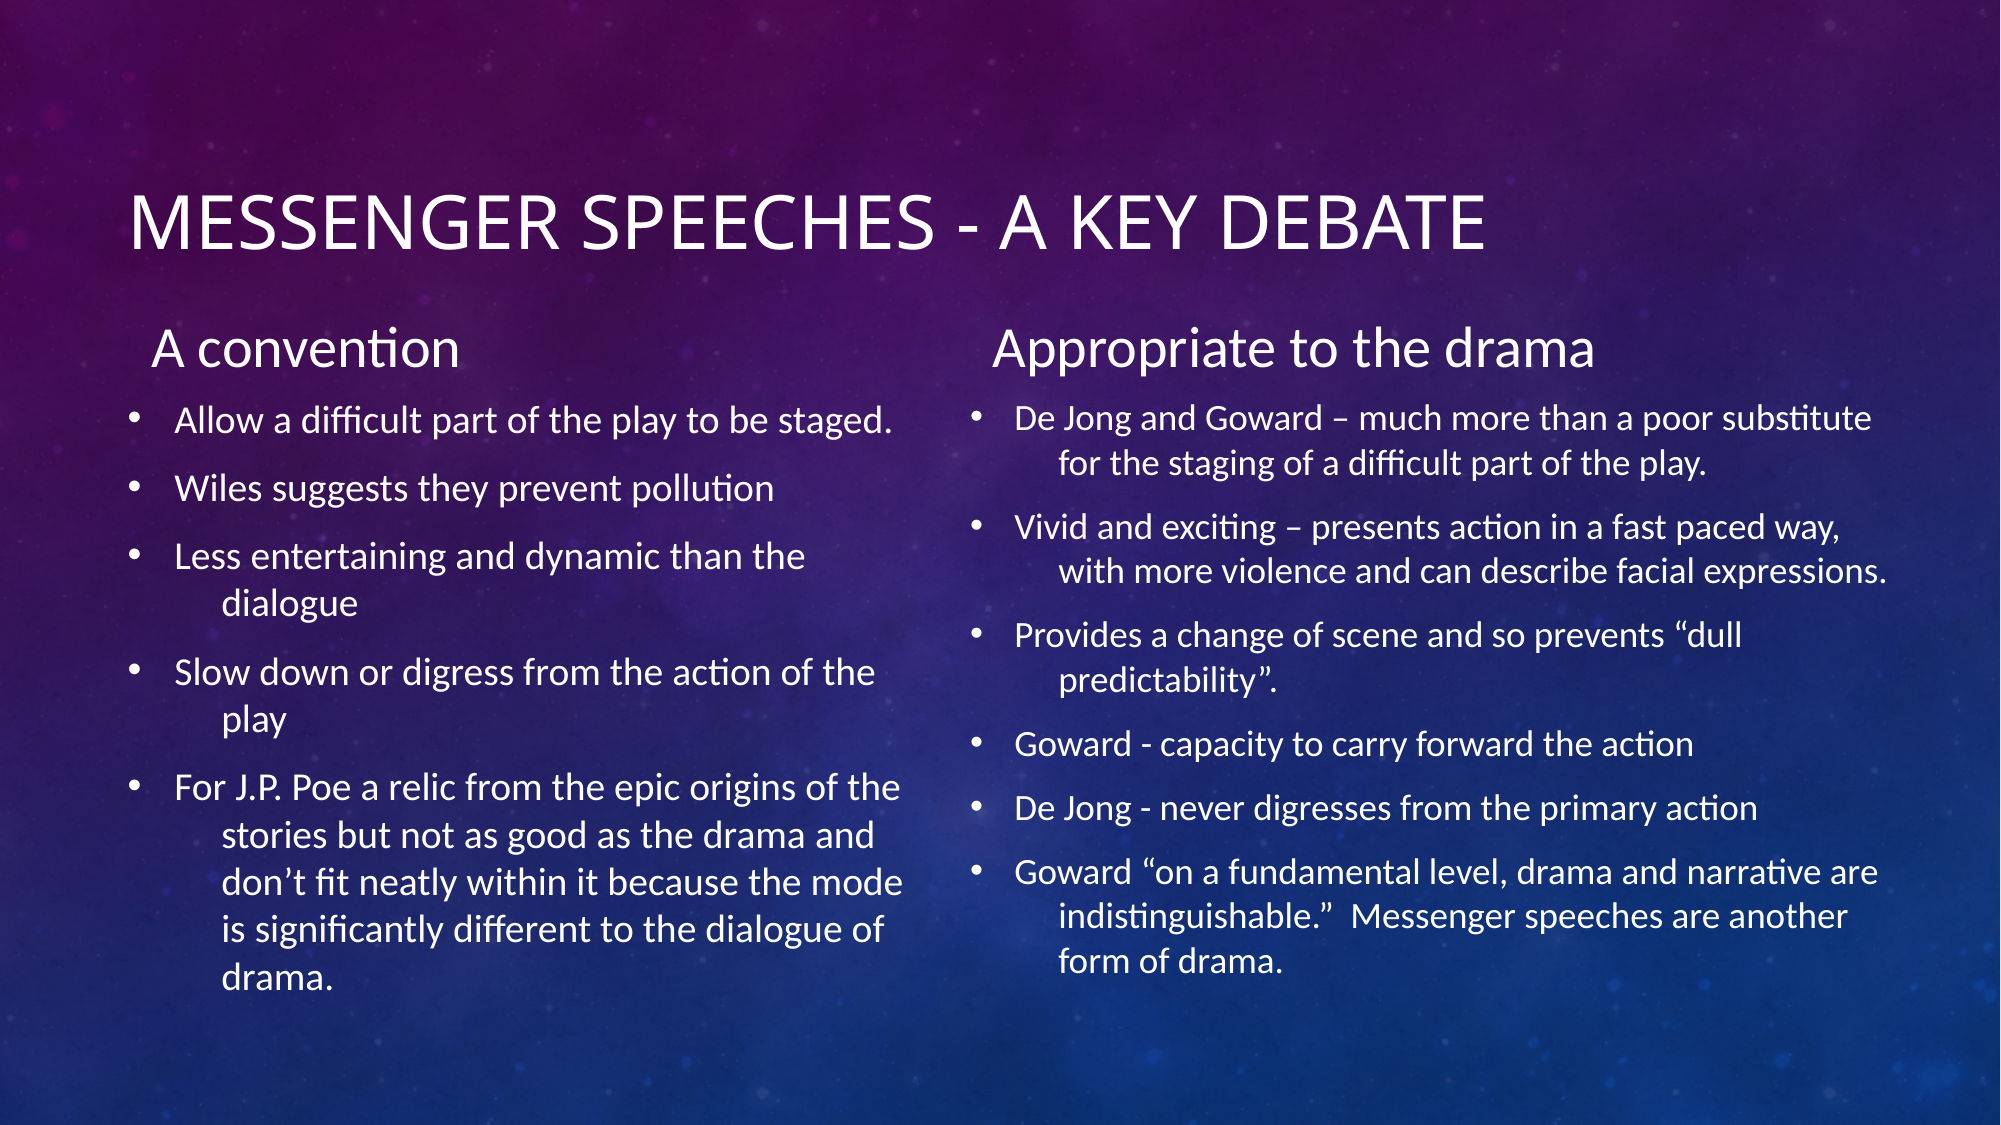

# Messenger speeches - a key debate
A convention
Appropriate to the drama
Allow a difficult part of the play to be staged.
Wiles suggests they prevent pollution
Less entertaining and dynamic than the dialogue
Slow down or digress from the action of the play
For J.P. Poe a relic from the epic origins of the stories but not as good as the drama and don’t fit neatly within it because the mode is significantly different to the dialogue of drama.
De Jong and Goward – much more than a poor substitute for the staging of a difficult part of the play.
Vivid and exciting – presents action in a fast paced way, with more violence and can describe facial expressions.
Provides a change of scene and so prevents “dull predictability”.
Goward - capacity to carry forward the action
De Jong - never digresses from the primary action
Goward “on a fundamental level, drama and narrative are indistinguishable.” Messenger speeches are another form of drama.